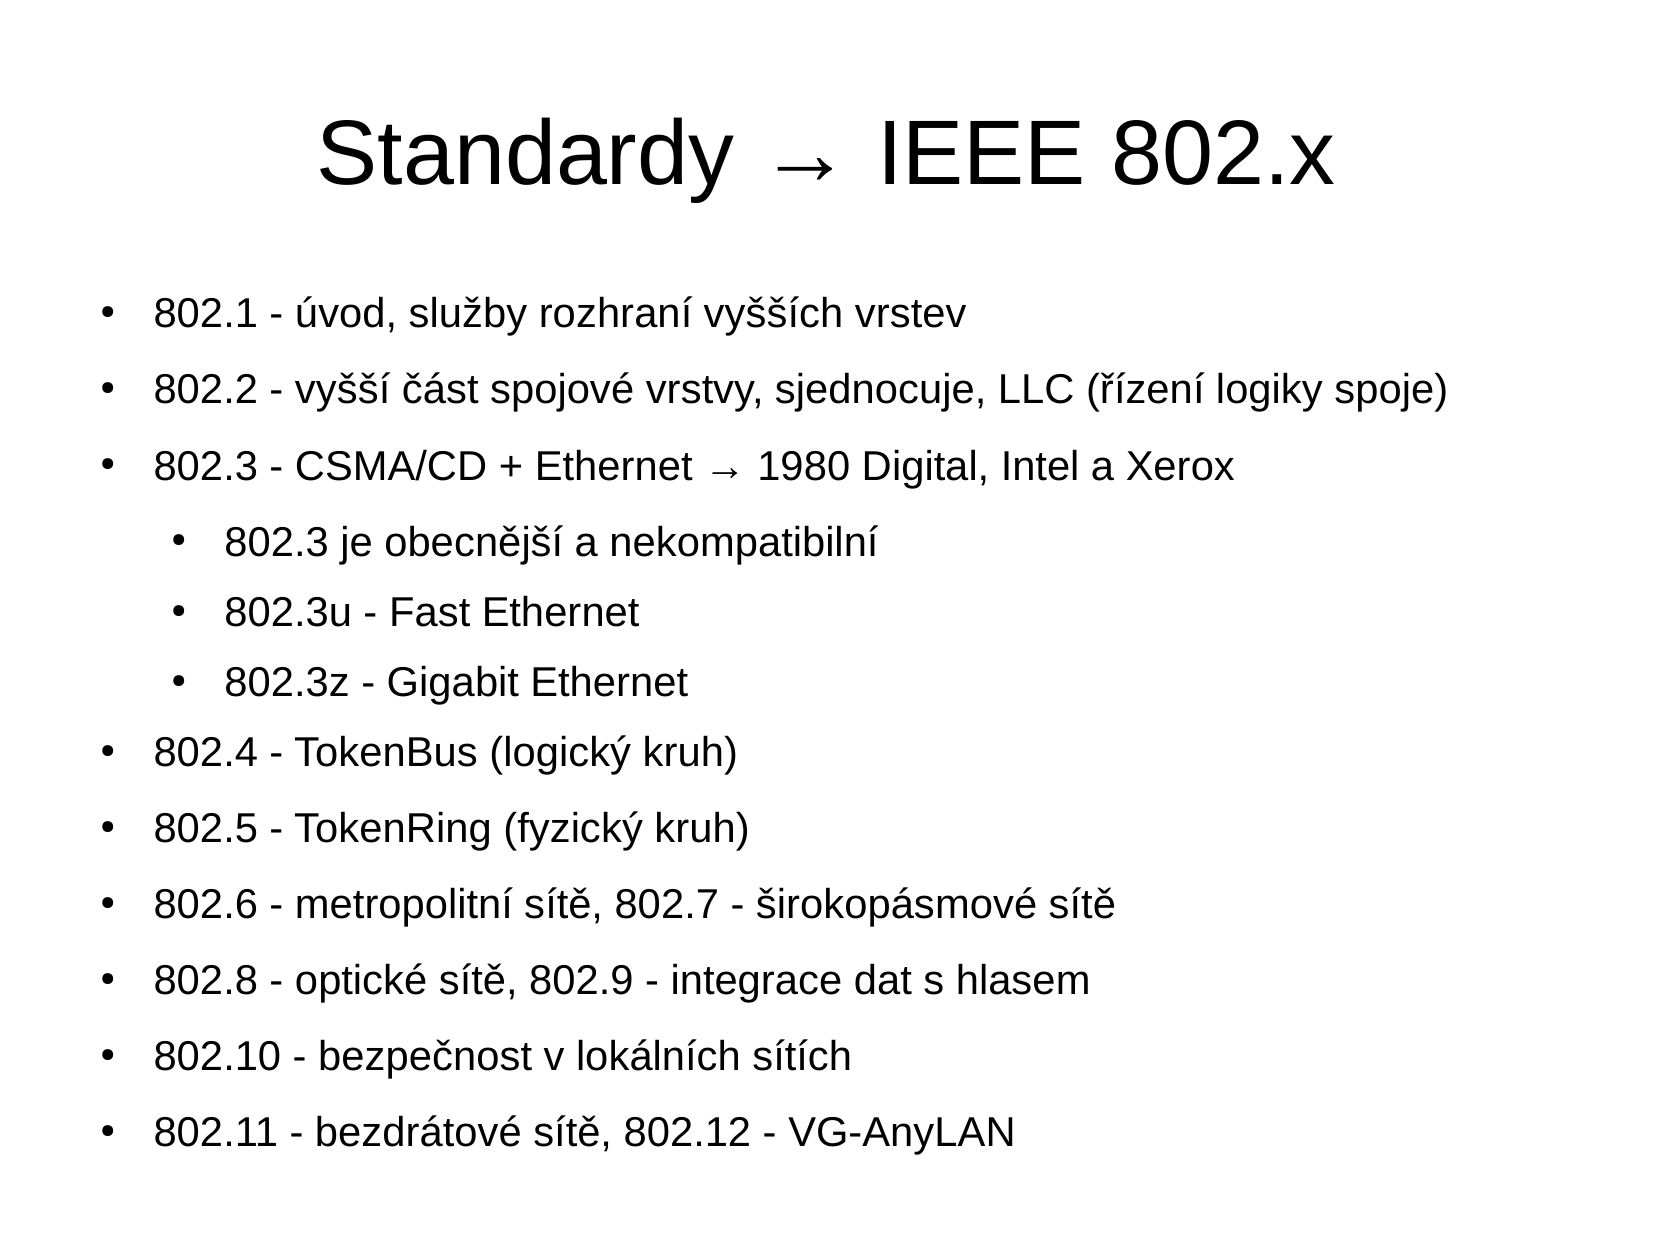

# Standardy → IEEE 802.x
802.1 - úvod, služby rozhraní vyšších vrstev
802.2 - vyšší část spojové vrstvy, sjednocuje, LLC (řízení logiky spoje)
802.3 - CSMA/CD + Ethernet → 1980 Digital, Intel a Xerox
802.3 je obecnější a nekompatibilní
802.3u - Fast Ethernet
802.3z - Gigabit Ethernet
802.4 - TokenBus (logický kruh)
802.5 - TokenRing (fyzický kruh)
802.6 - metropolitní sítě, 802.7 - širokopásmové sítě
802.8 - optické sítě, 802.9 - integrace dat s hlasem
802.10 - bezpečnost v lokálních sítích
802.11 - bezdrátové sítě, 802.12 - VG-AnyLAN